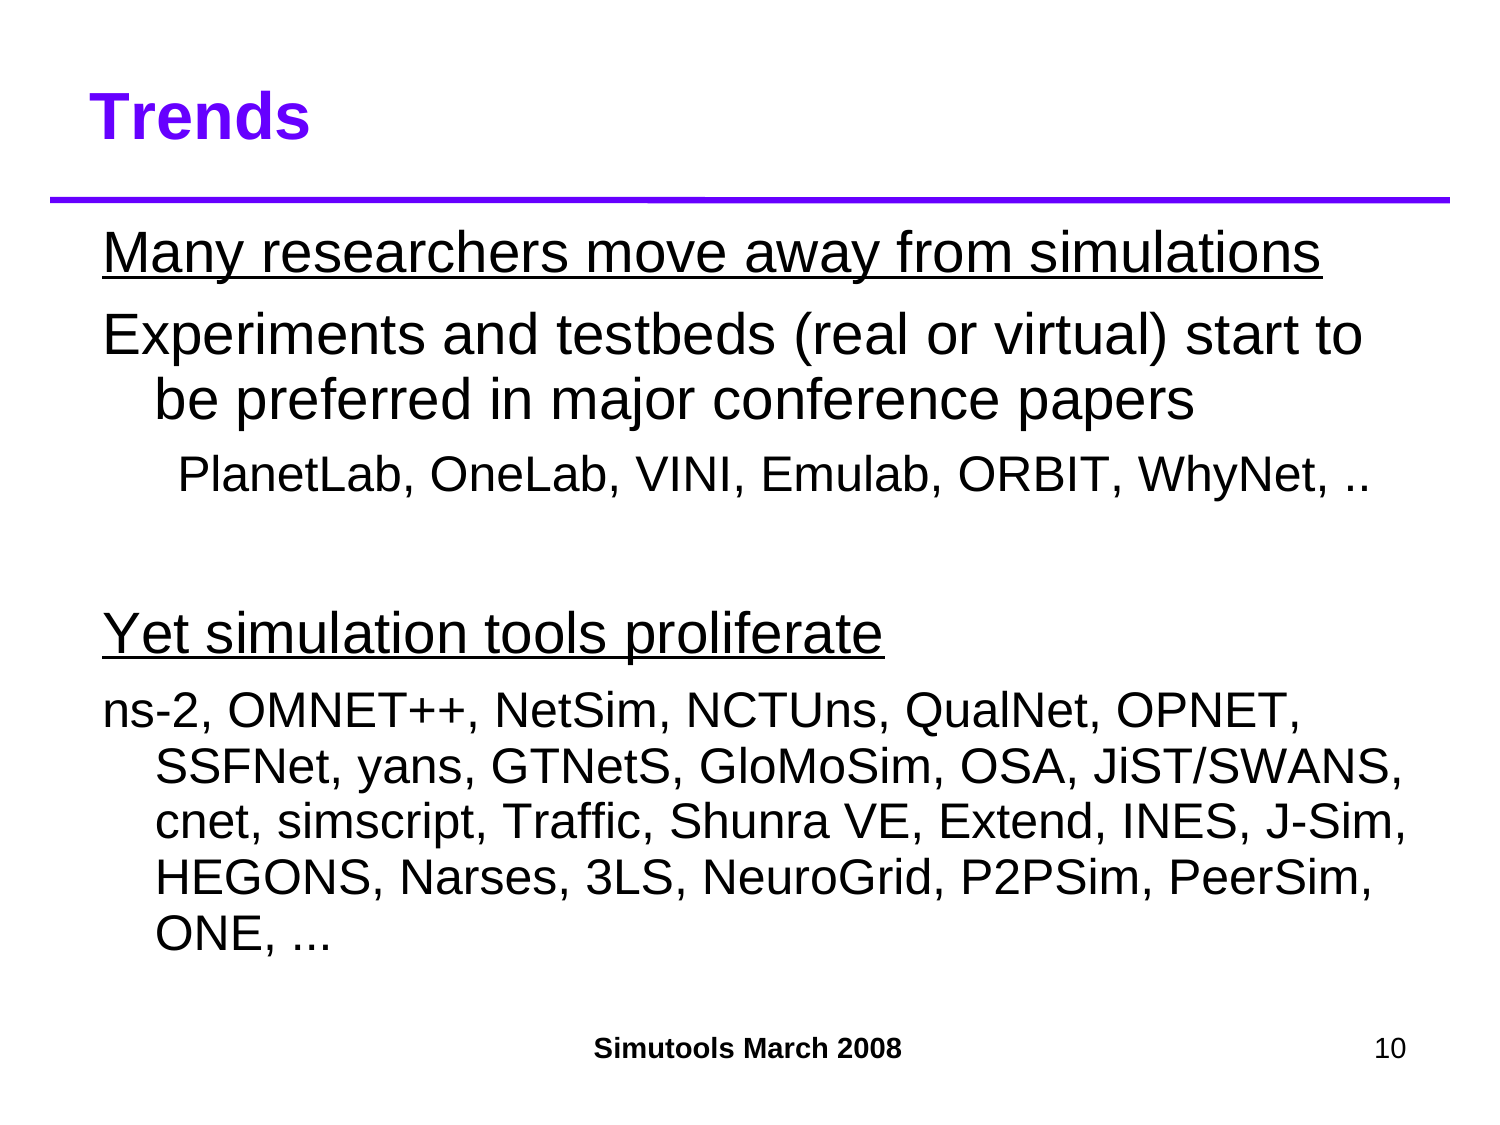

# Trends
Many researchers move away from simulations
Experiments and testbeds (real or virtual) start to be preferred in major conference papers
PlanetLab, OneLab, VINI, Emulab, ORBIT, WhyNet, ..
Yet simulation tools proliferate
ns-2, OMNET++, NetSim, NCTUns, QualNet, OPNET, SSFNet, yans, GTNetS, GloMoSim, OSA, JiST/SWANS, cnet, simscript, Traffic, Shunra VE, Extend, INES, J-Sim, HEGONS, Narses, 3LS, NeuroGrid, P2PSim, PeerSim, ONE, ...
10